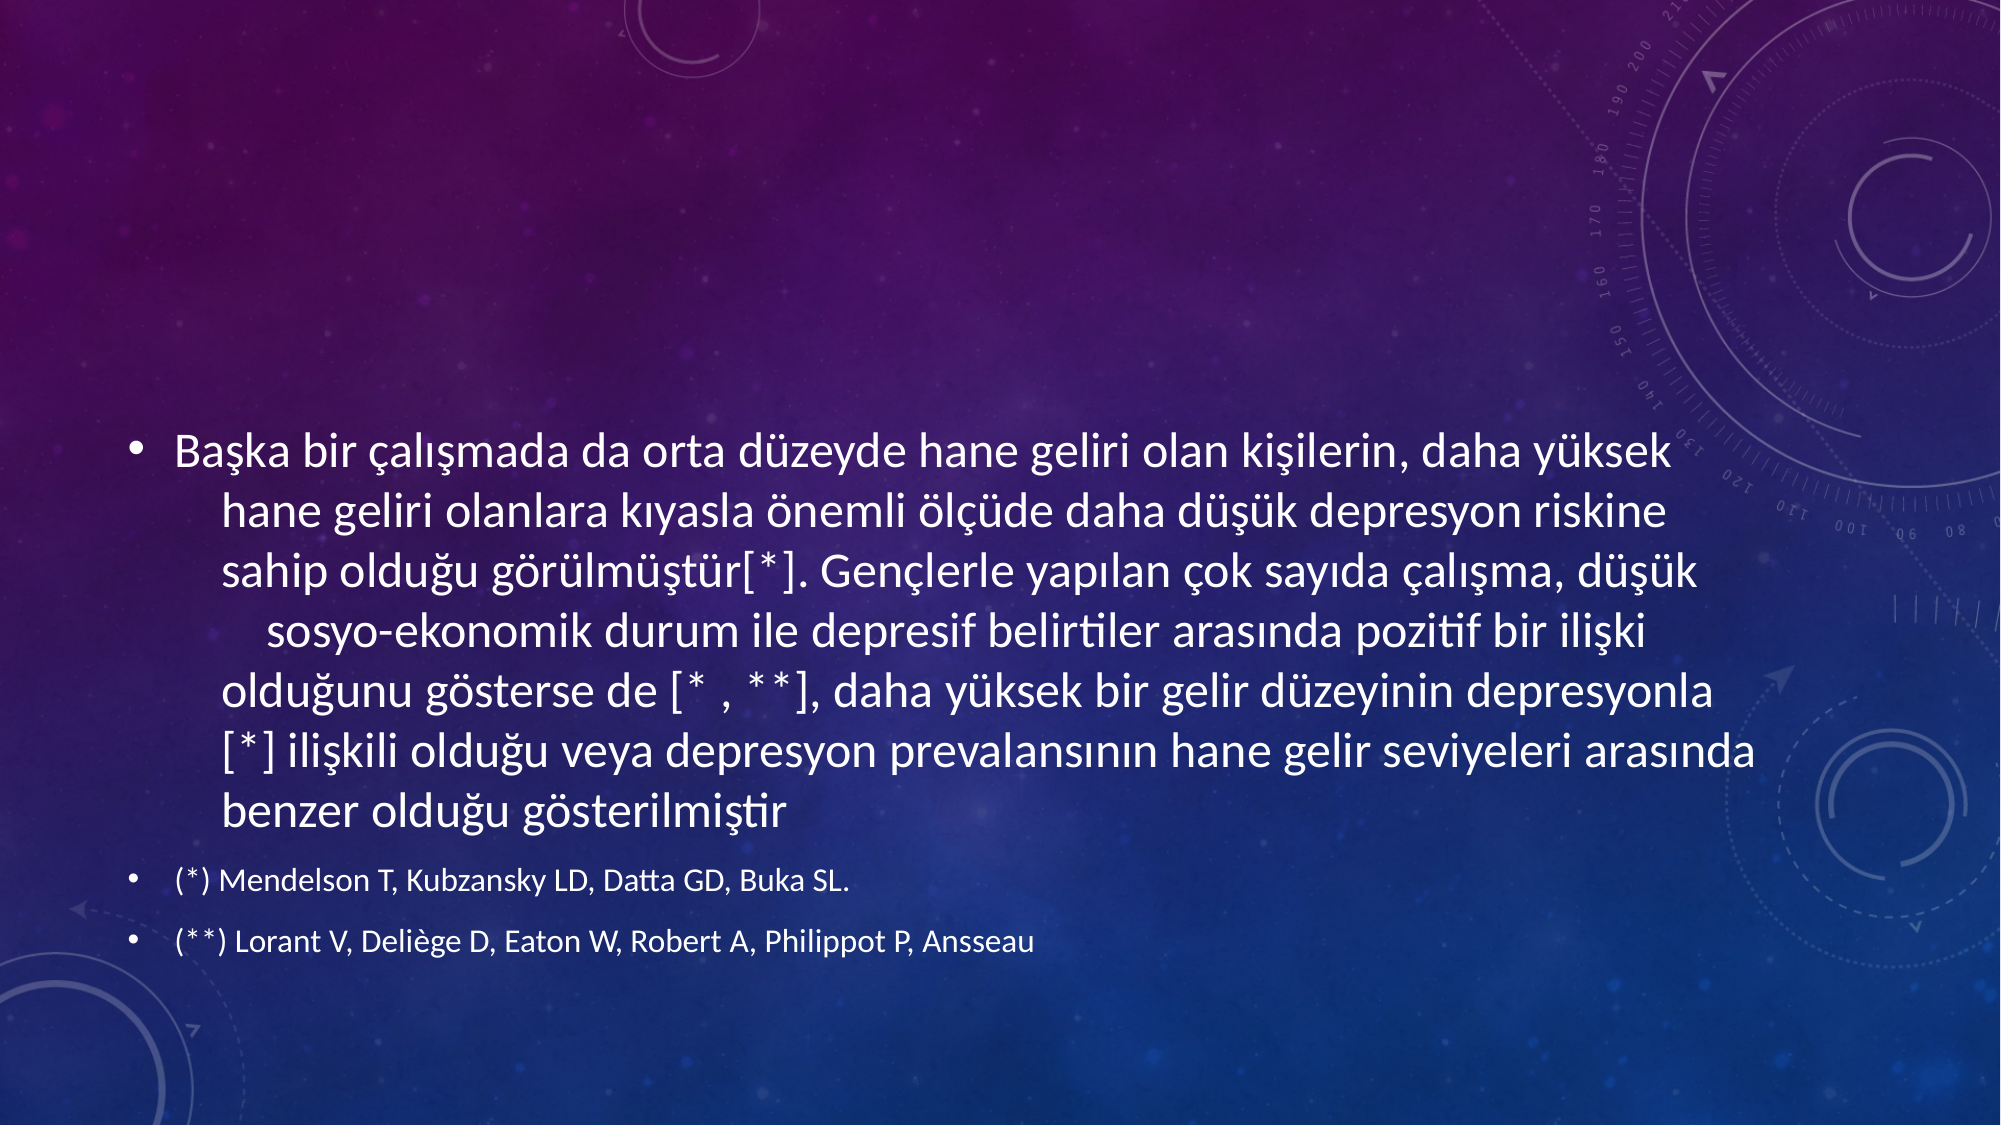

#
Başka bir çalışmada da orta düzeyde hane geliri olan kişilerin, daha yüksek hane geliri olanlara kıyasla önemli ölçüde daha düşük depresyon riskine sahip olduğu görülmüştür[*]. Gençlerle yapılan çok sayıda çalışma, düşük sosyo-ekonomik durum ile depresif belirtiler arasında pozitif bir ilişki olduğunu gösterse de [* , **], daha yüksek bir gelir düzeyinin depresyonla [*] ilişkili olduğu veya depresyon prevalansının hane gelir seviyeleri arasında benzer olduğu gösterilmiştir
(*) Mendelson T, Kubzansky LD, Datta GD, Buka SL.
(**) Lorant V, Deliège D, Eaton W, Robert A, Philippot P, Ansseau